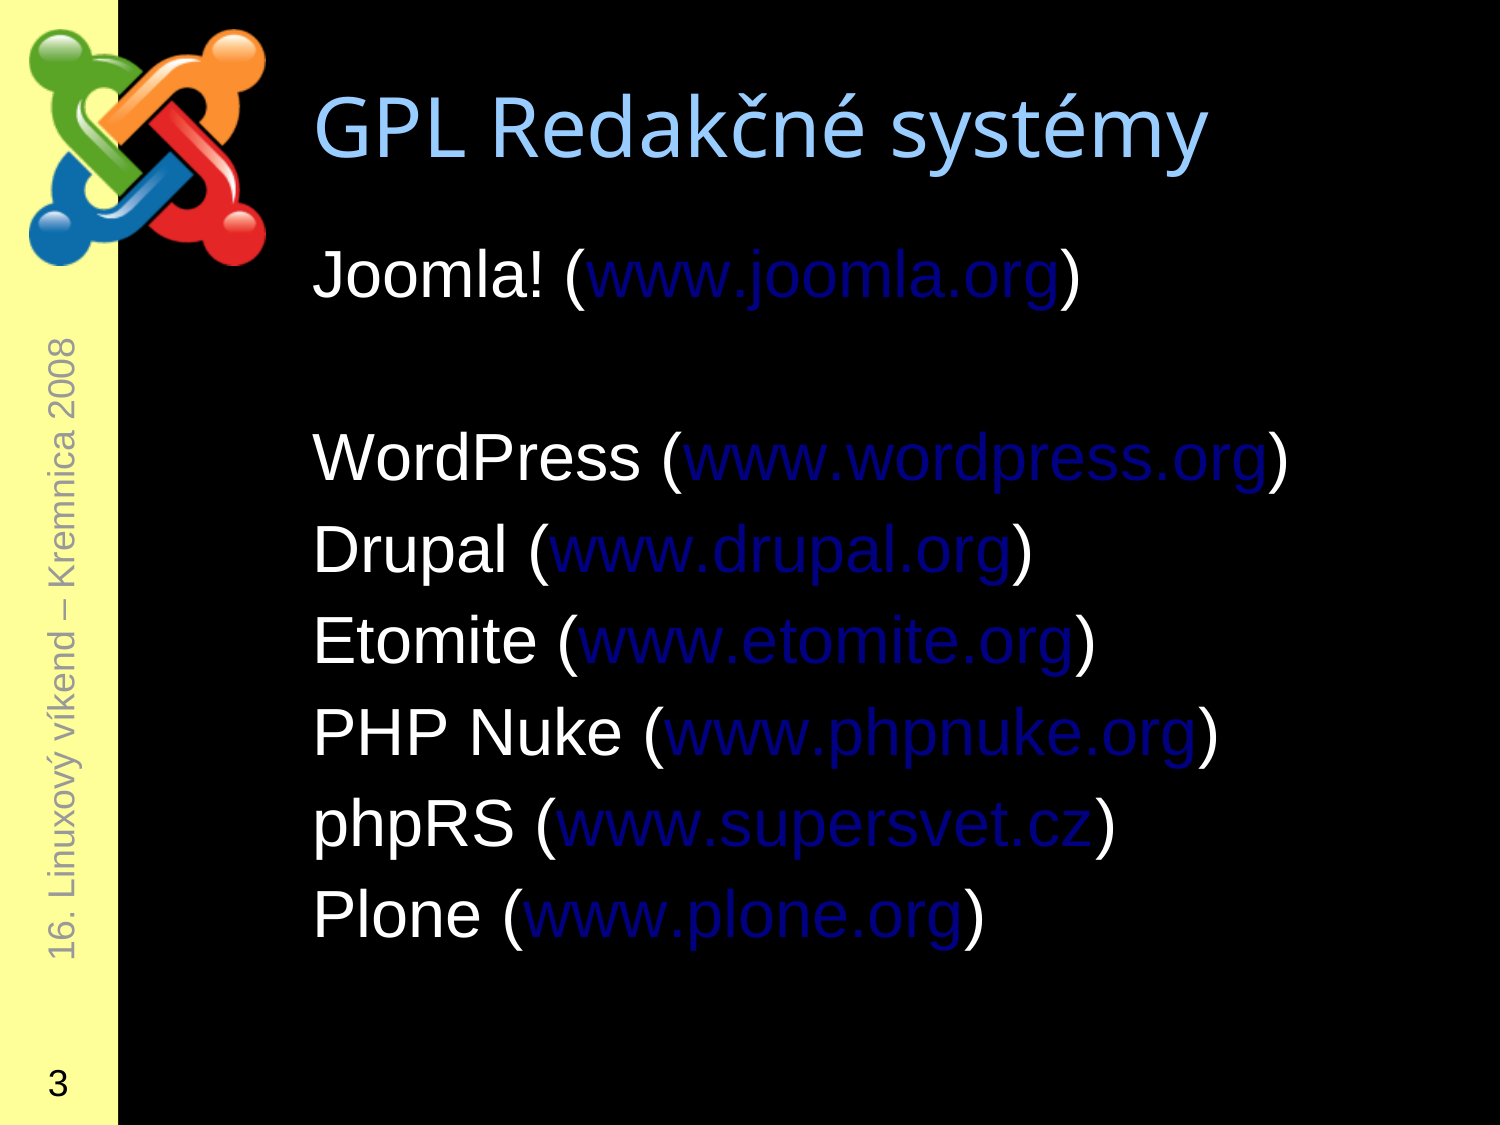

# GPL Redakčné systémy
Joomla! (www.joomla.org)
WordPress (www.wordpress.org)
Drupal (www.drupal.org)
Etomite (www.etomite.org)
PHP Nuke (www.phpnuke.org)
phpRS (www.supersvet.cz)
Plone (www.plone.org)